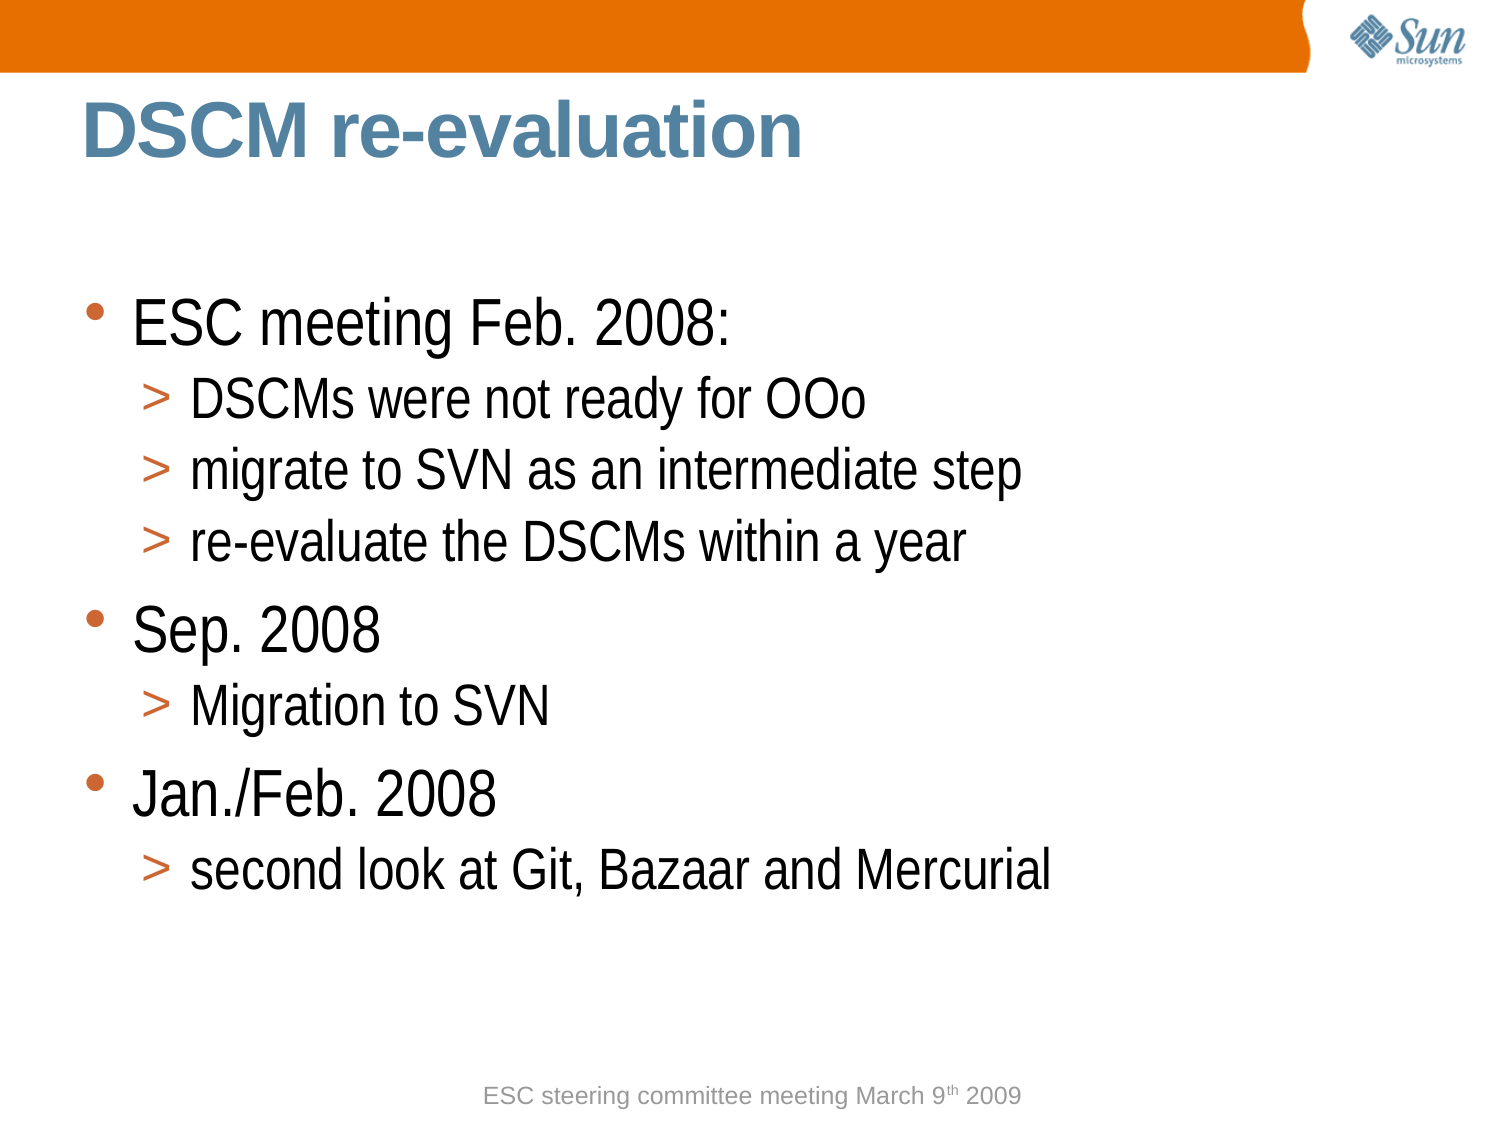

# DSCM re-evaluation
ESC meeting Feb. 2008:
DSCMs were not ready for OOo
migrate to SVN as an intermediate step
re-evaluate the DSCMs within a year
Sep. 2008
Migration to SVN
Jan./Feb. 2008
second look at Git, Bazaar and Mercurial